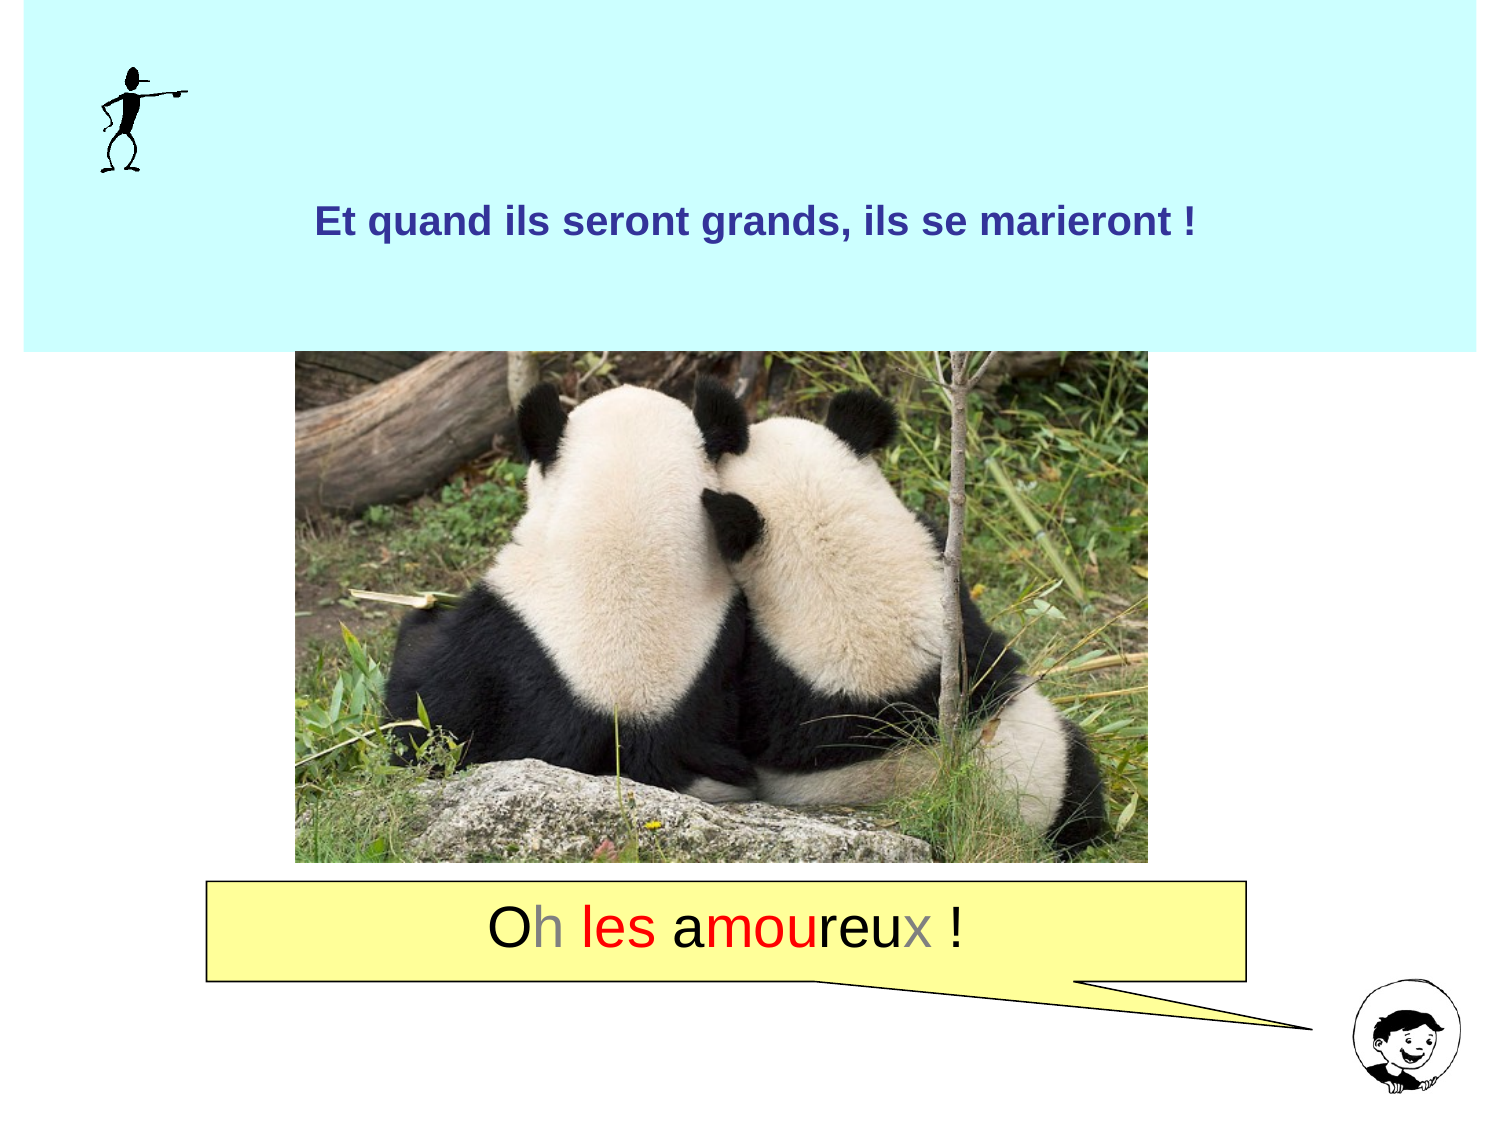

# Et quand ils seront grands, ils se marieront !
Oh les amoureux !